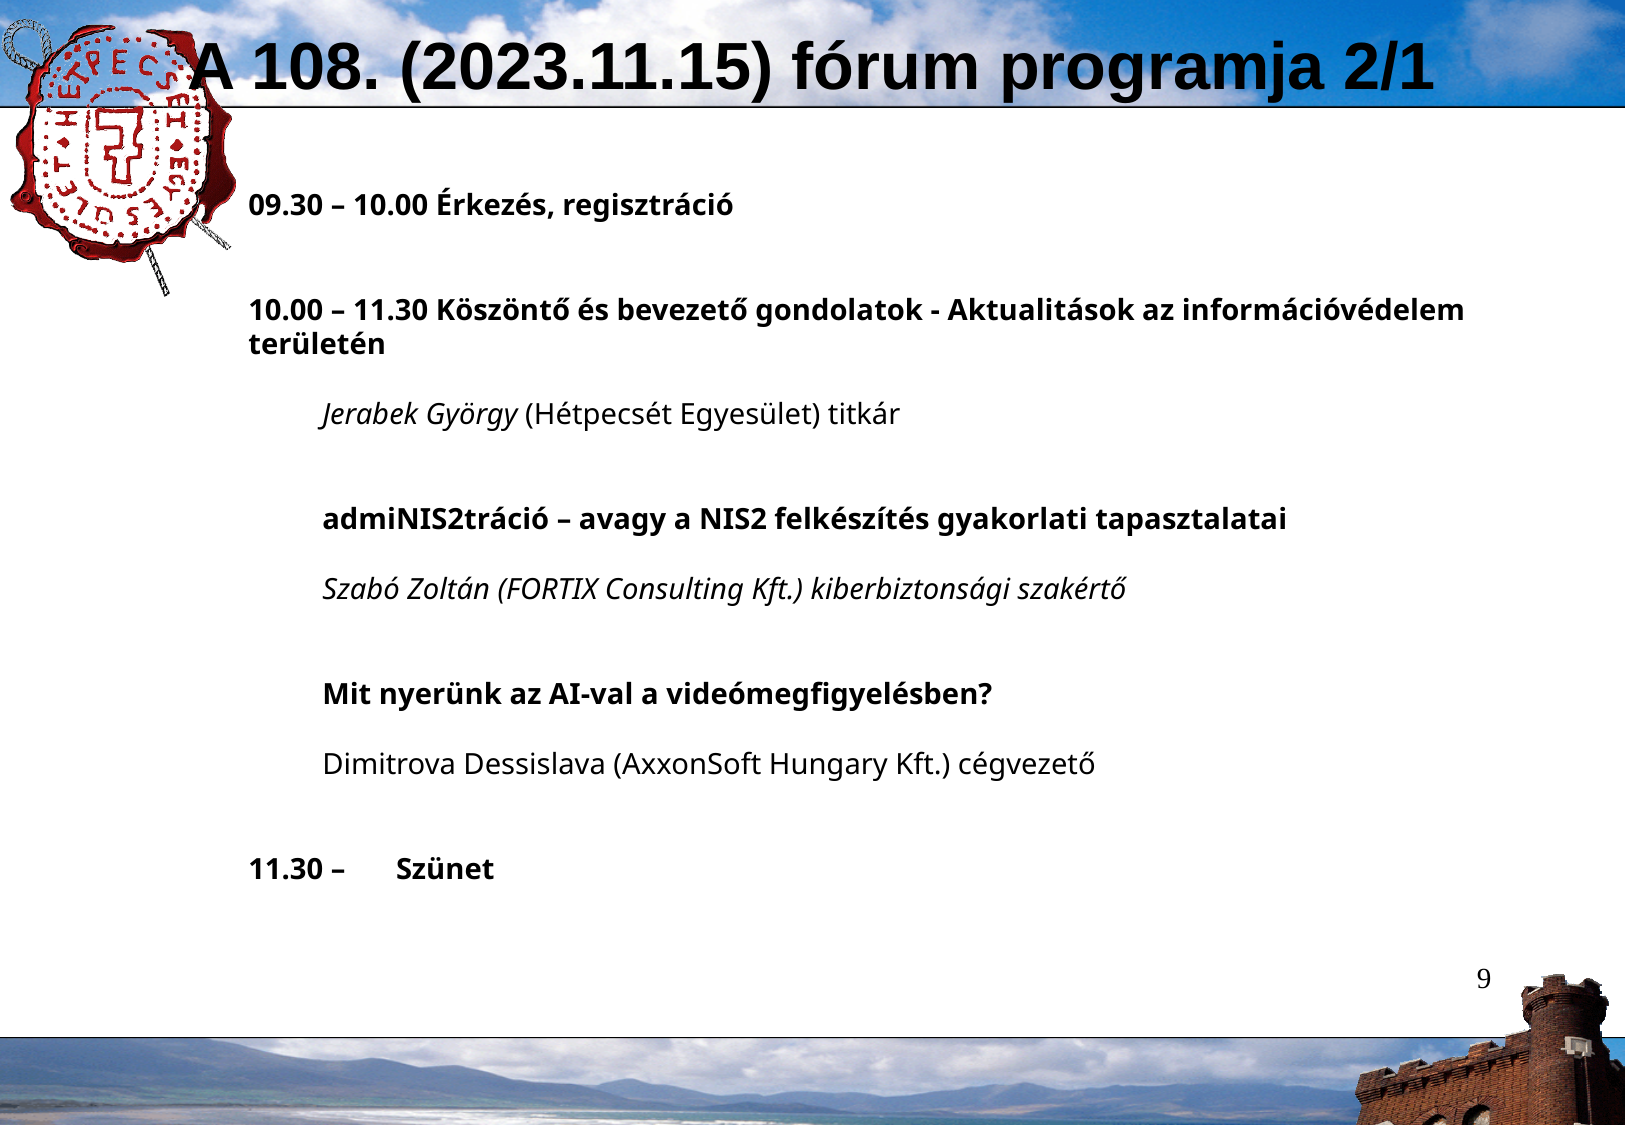

A 108. (2023.11.15) fórum programja 2/1
09.30 – 10.00 Érkezés, regisztráció
10.00 – 11.30 Köszöntő és bevezető gondolatok - Aktualitások az információvédelem területén
	Jerabek György (Hétpecsét Egyesület) titkár
	admiNIS2tráció – avagy a NIS2 felkészítés gyakorlati tapasztalatai
	Szabó Zoltán (FORTIX Consulting Kft.) kiberbiztonsági szakértő
	Mit nyerünk az AI-val a videómegfigyelésben?
	Dimitrova Dessislava (AxxonSoft Hungary Kft.) cégvezető
11.30 – 	Szünet